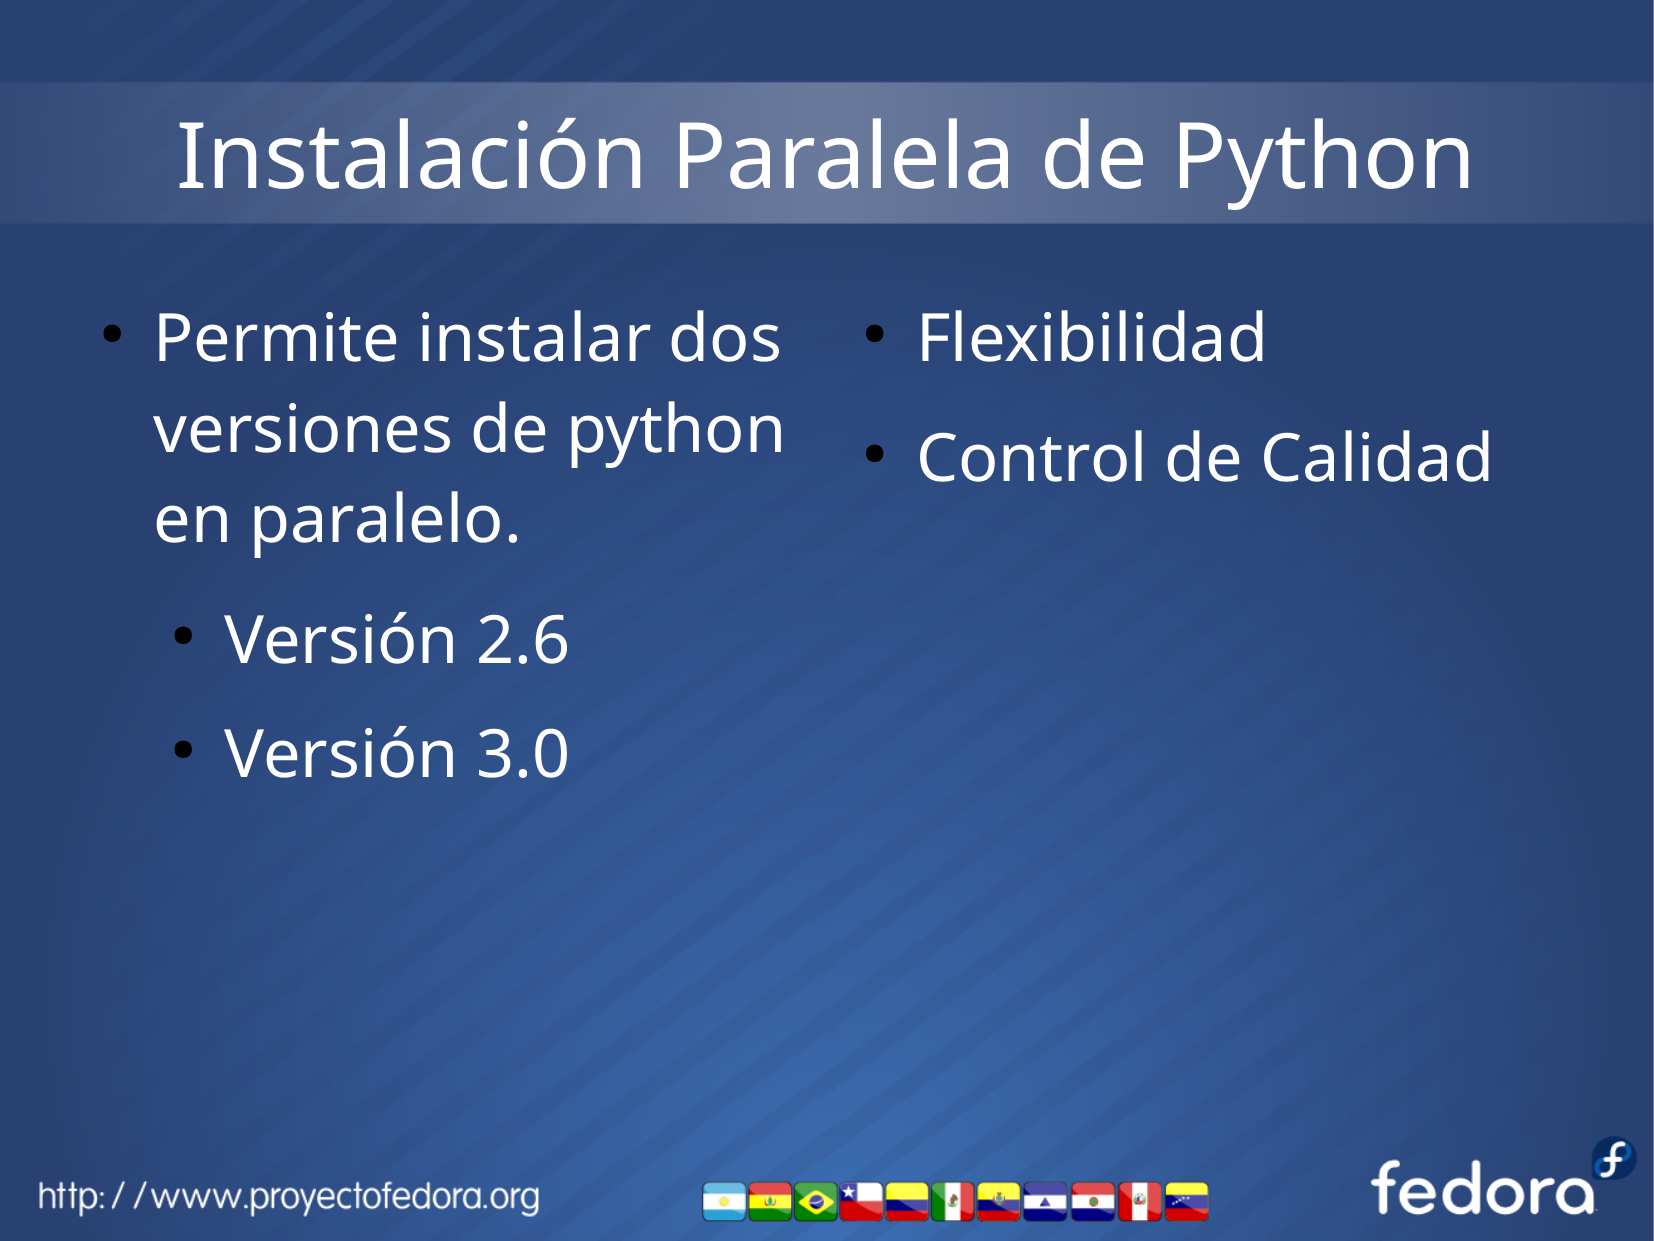

# Instalación Paralela de Python
Permite instalar dos versiones de python en paralelo.
Versión 2.6
Versión 3.0
Flexibilidad
Control de Calidad